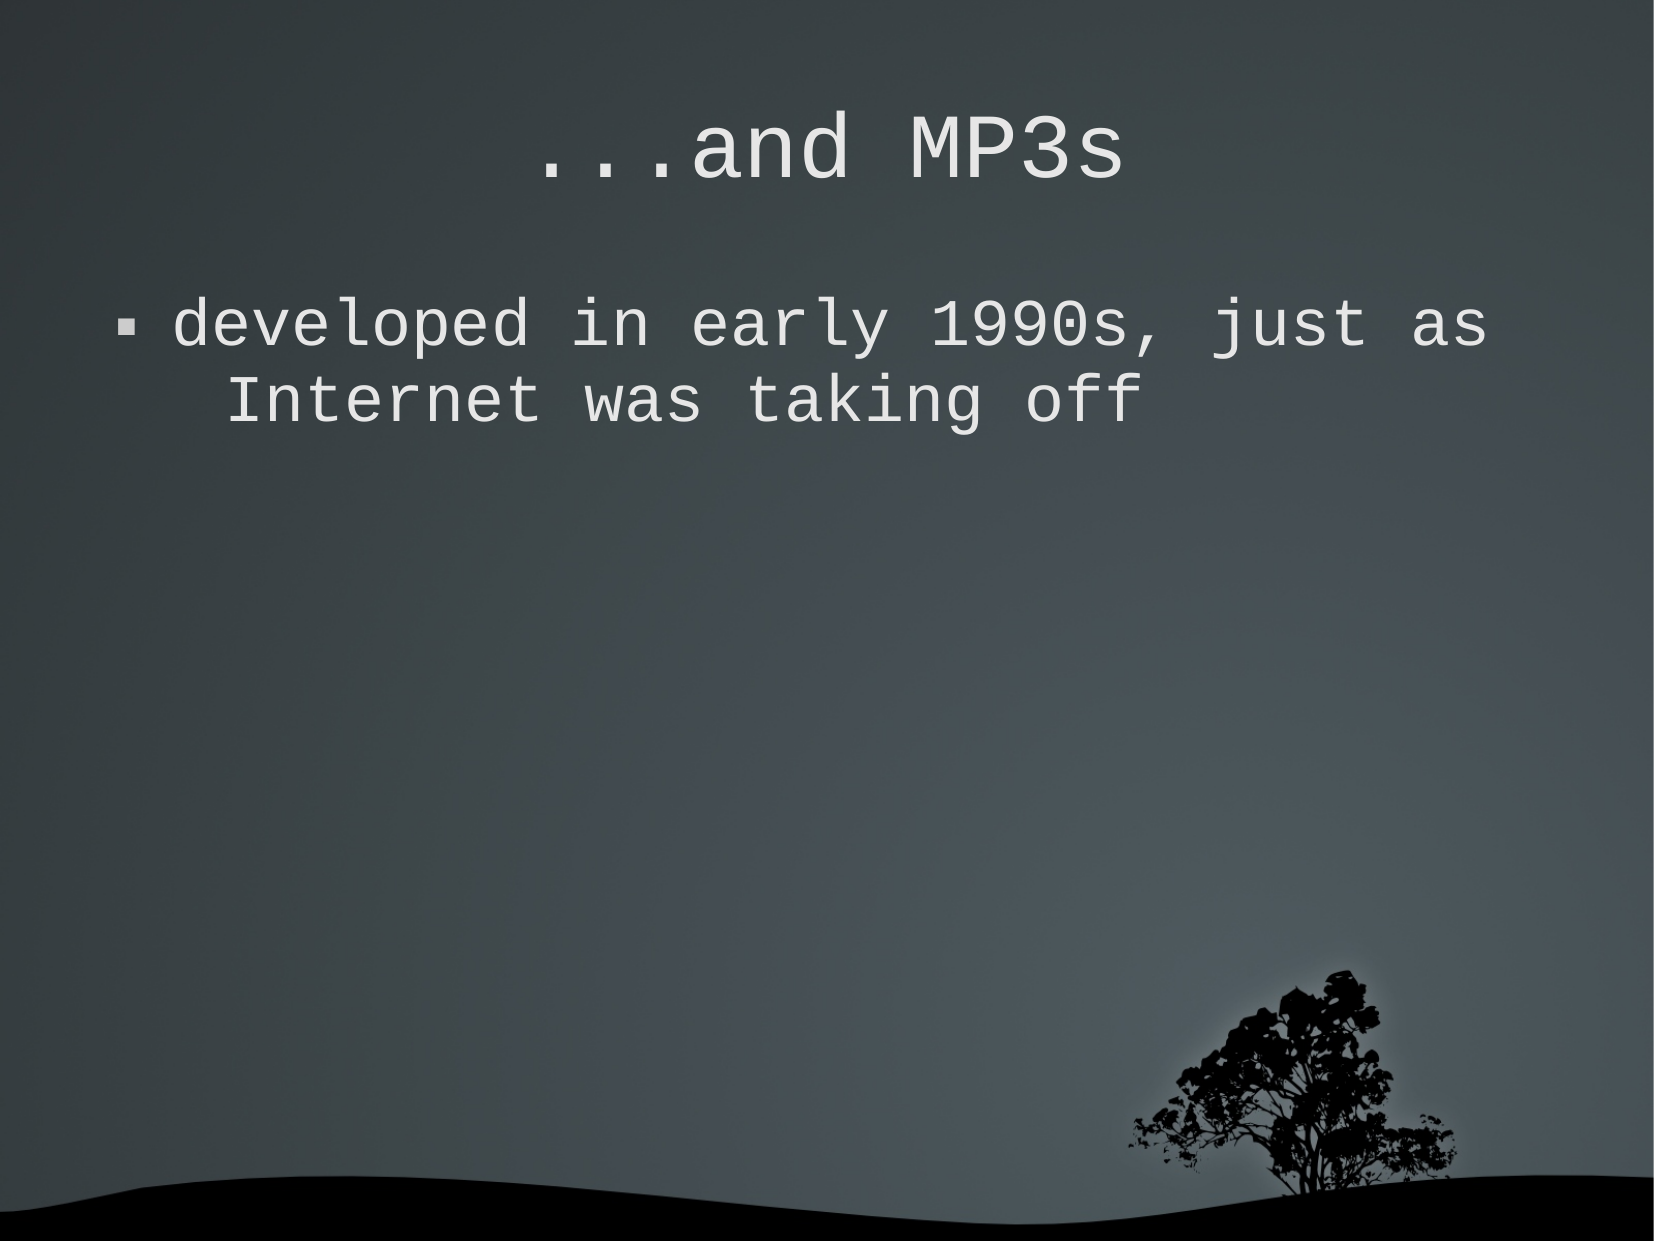

# ...and MP3s
developed in early 1990s, just as Internet was taking off